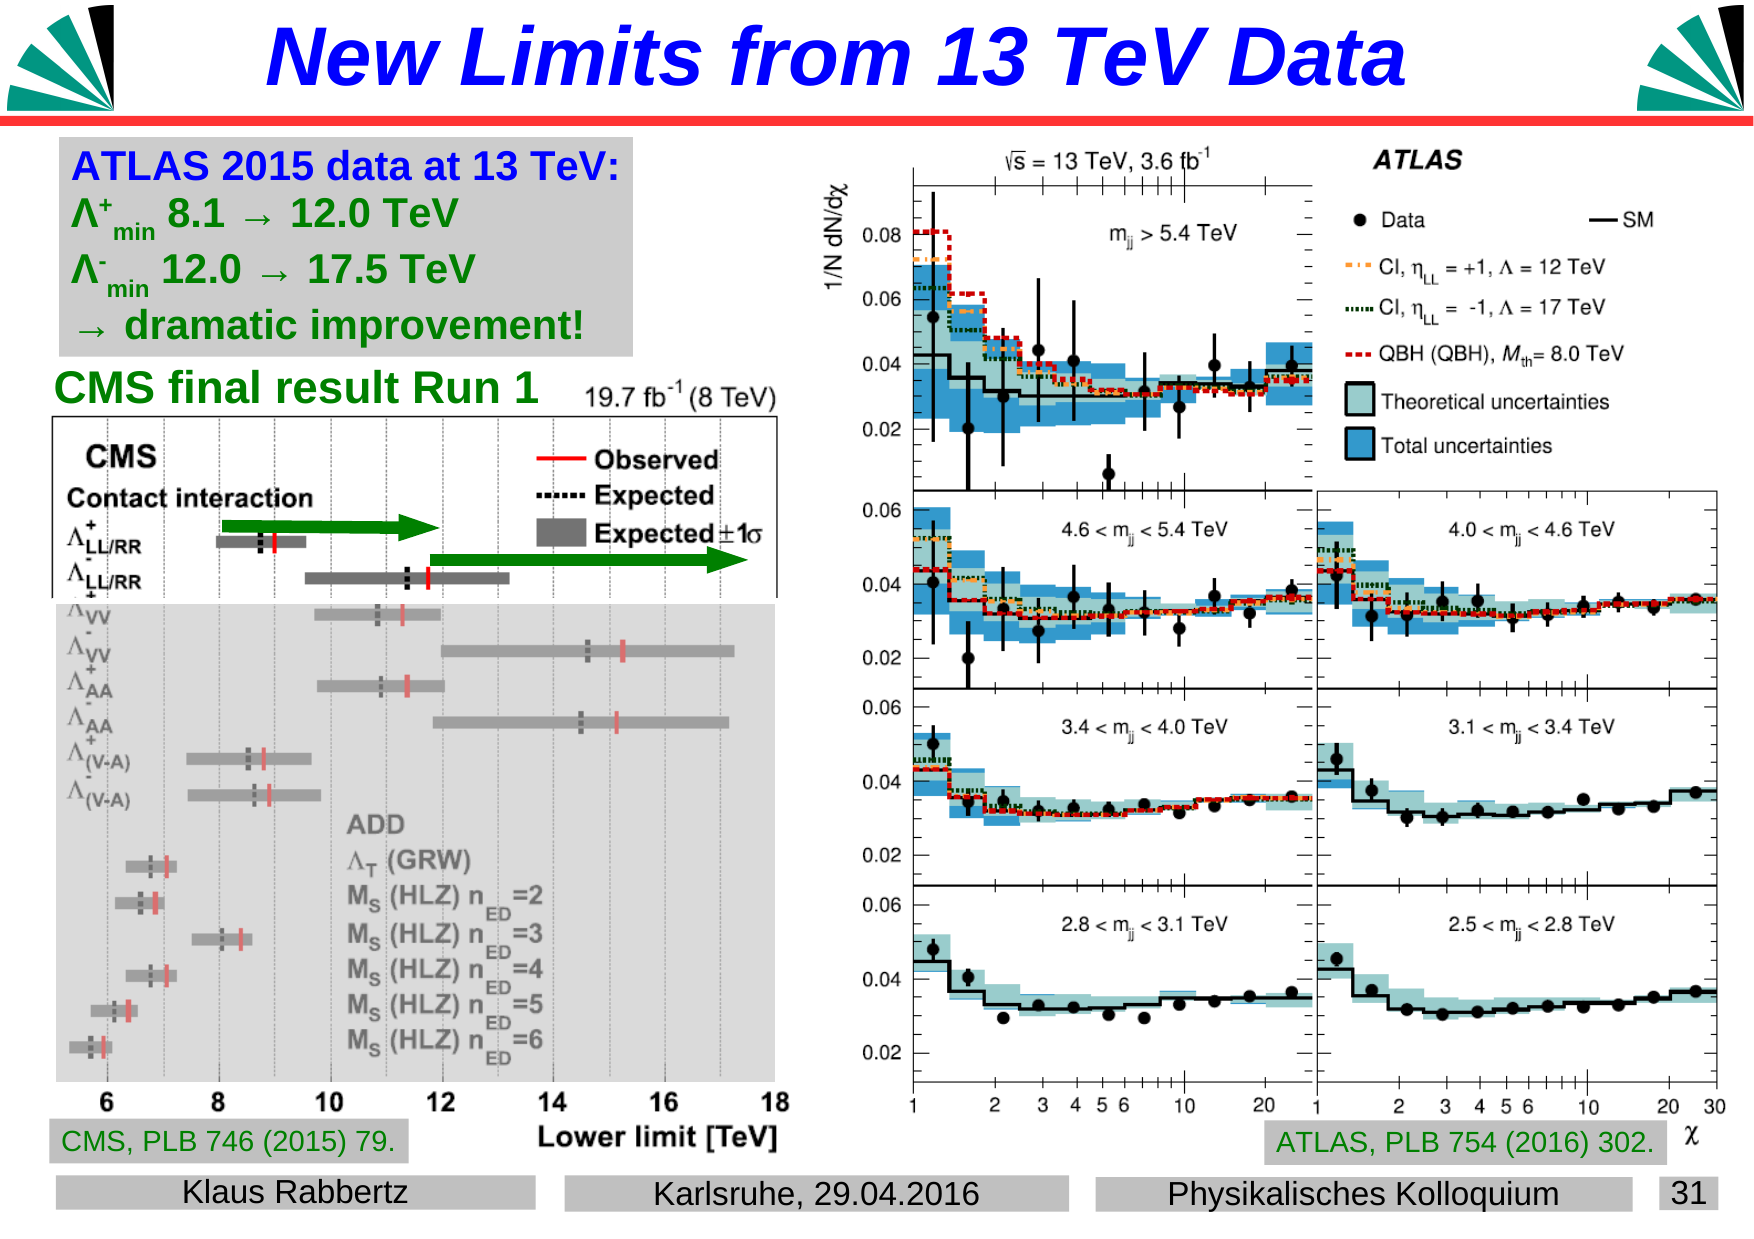

# New Limits from 13 TeV Data
ATLAS 2015 data at 13 TeV:
Λ+min 8.1 → 12.0 TeV
Λ-min 12.0 → 17.5 TeV
→ dramatic improvement!
CMS final result Run 1
CMS, PLB 746 (2015) 79.
ATLAS, PLB 754 (2016) 302.